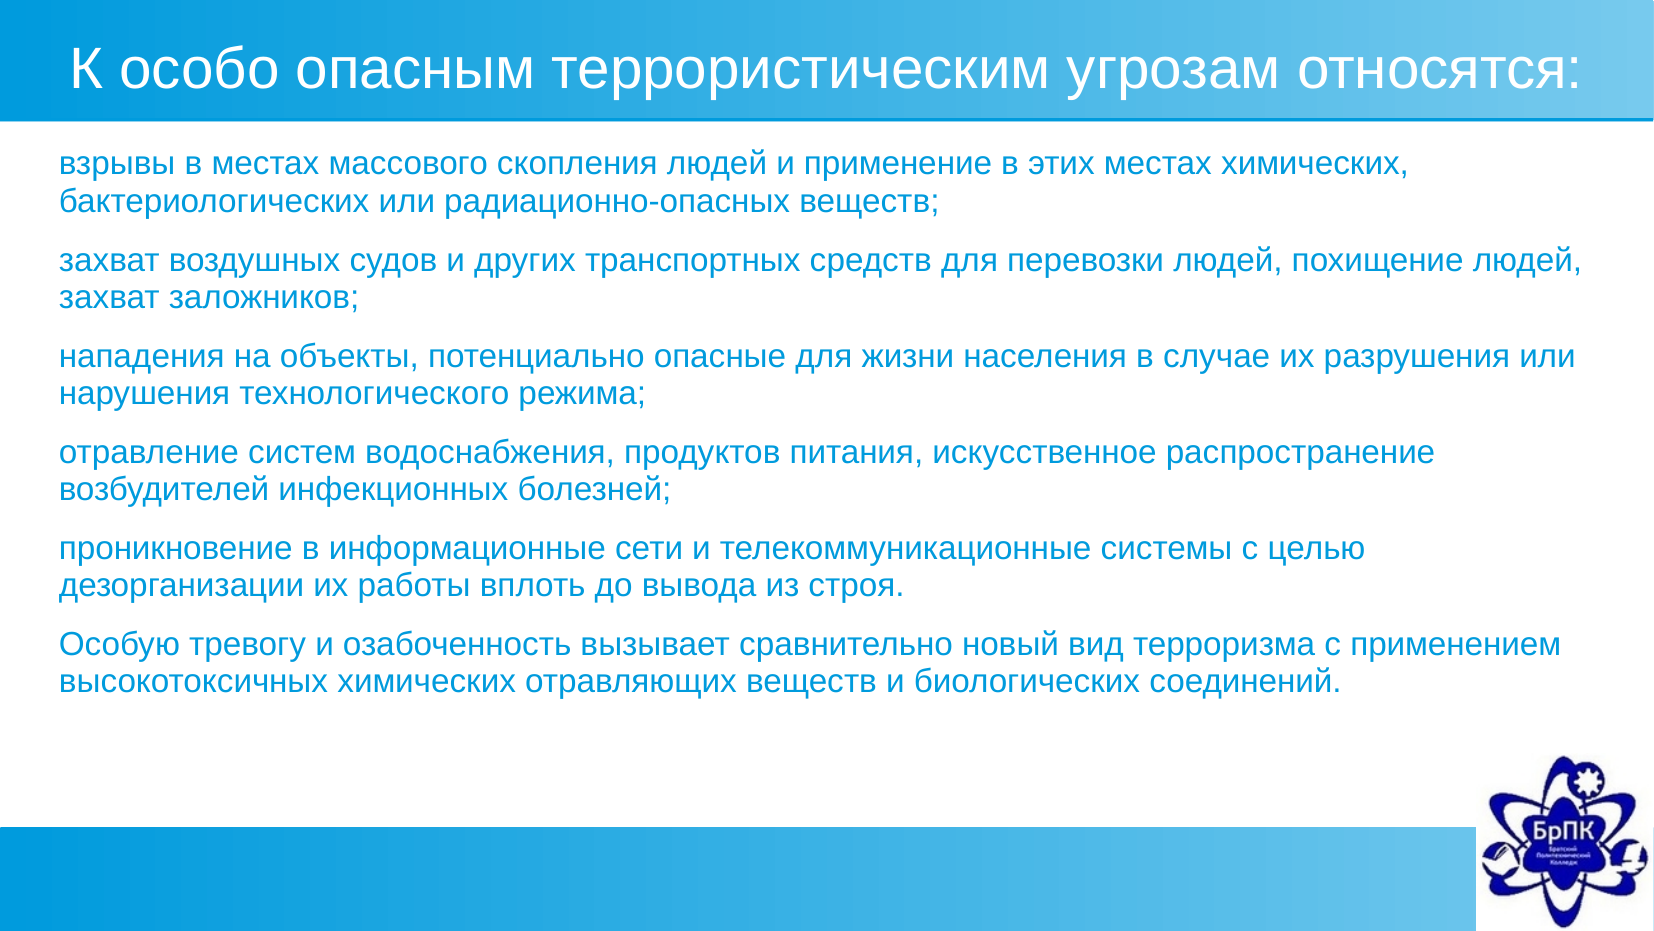

# К особо опасным террористическим угрозам относятся:
взрывы в местах массового скопления людей и применение в этих местах химических, бактериологических или радиационно-опасных веществ;
захват воздушных судов и других транспортных средств для перевозки людей, похищение людей, захват заложников;
нападения на объекты, потенциально опасные для жизни населения в случае их разрушения или нарушения технологического режима;
отравление систем водоснабжения, продуктов питания, искусственное распространение возбудителей инфекционных болезней;
проникновение в информационные сети и телекоммуникационные системы с целью дезорганизации их работы вплоть до вывода из строя.
Особую тревогу и озабоченность вызывает сравнительно новый вид терроризма с применением высокотоксичных химических отравляющих веществ и биологических соединений.
10